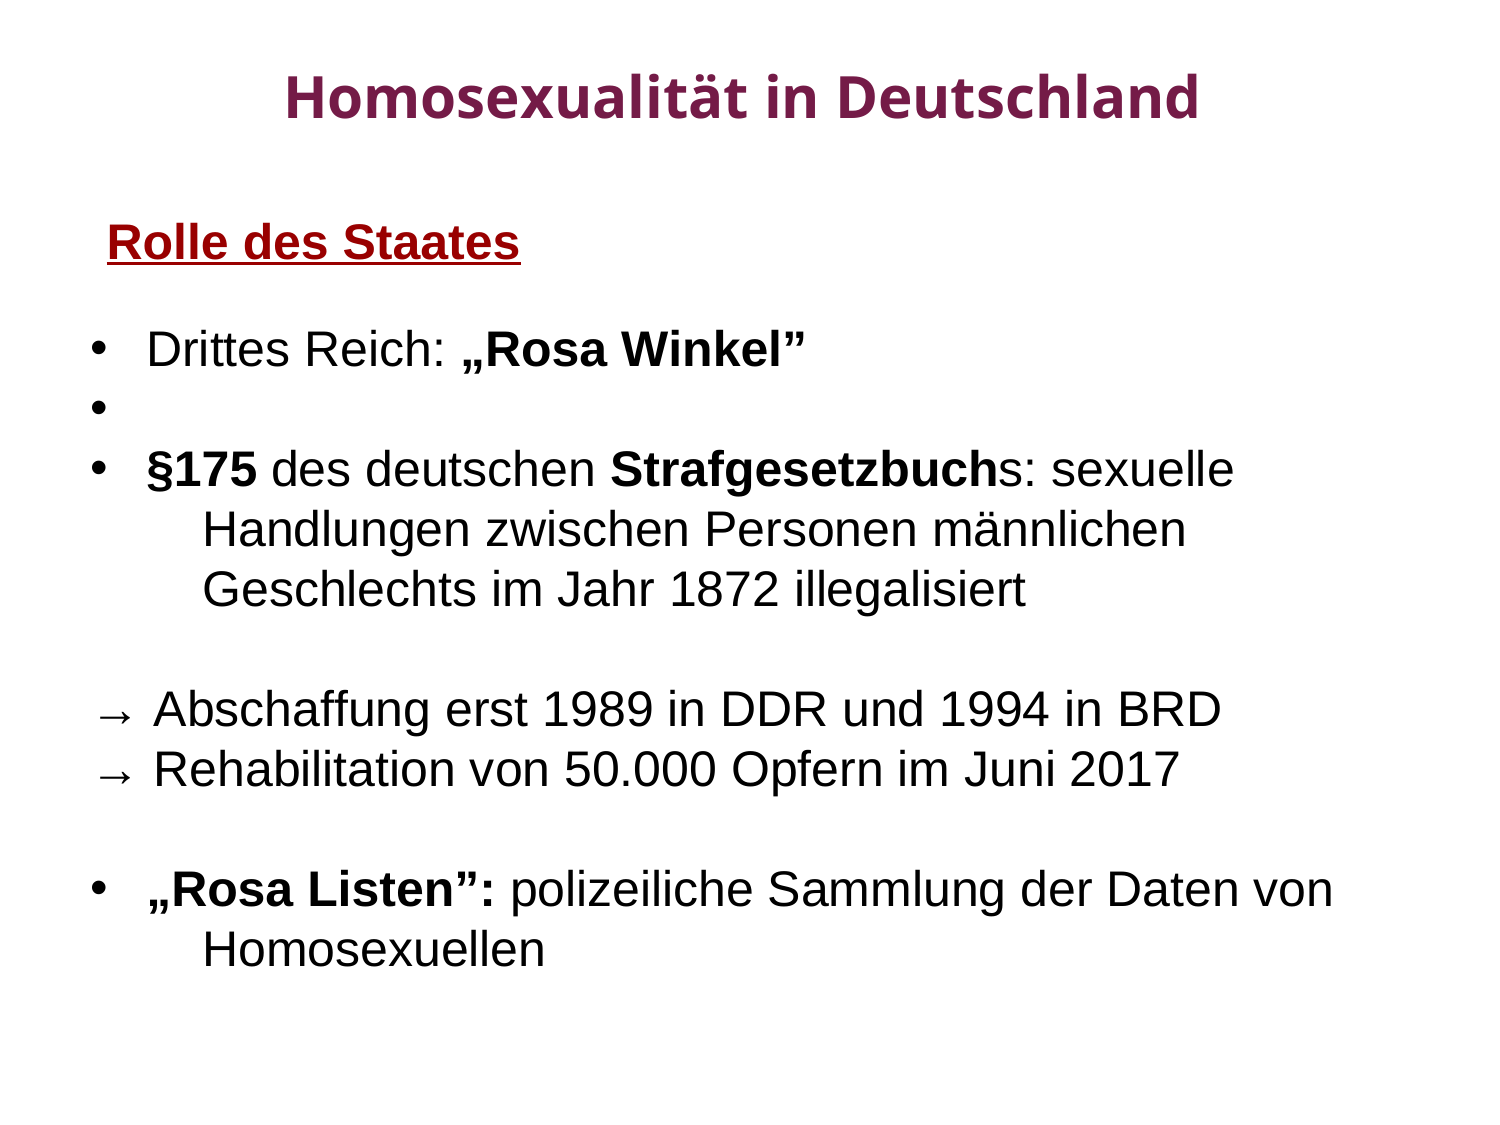

Homosexualität in Deutschland
Rolle des Staates
Drittes Reich: „Rosa Winkel”
§175 des deutschen Strafgesetzbuchs: sexuelle Handlungen zwischen Personen männlichen Geschlechts im Jahr 1872 illegalisiert
→ Abschaffung erst 1989 in DDR und 1994 in BRD
→ Rehabilitation von 50.000 Opfern im Juni 2017
„Rosa Listen”: polizeiliche Sammlung der Daten von Homosexuellen